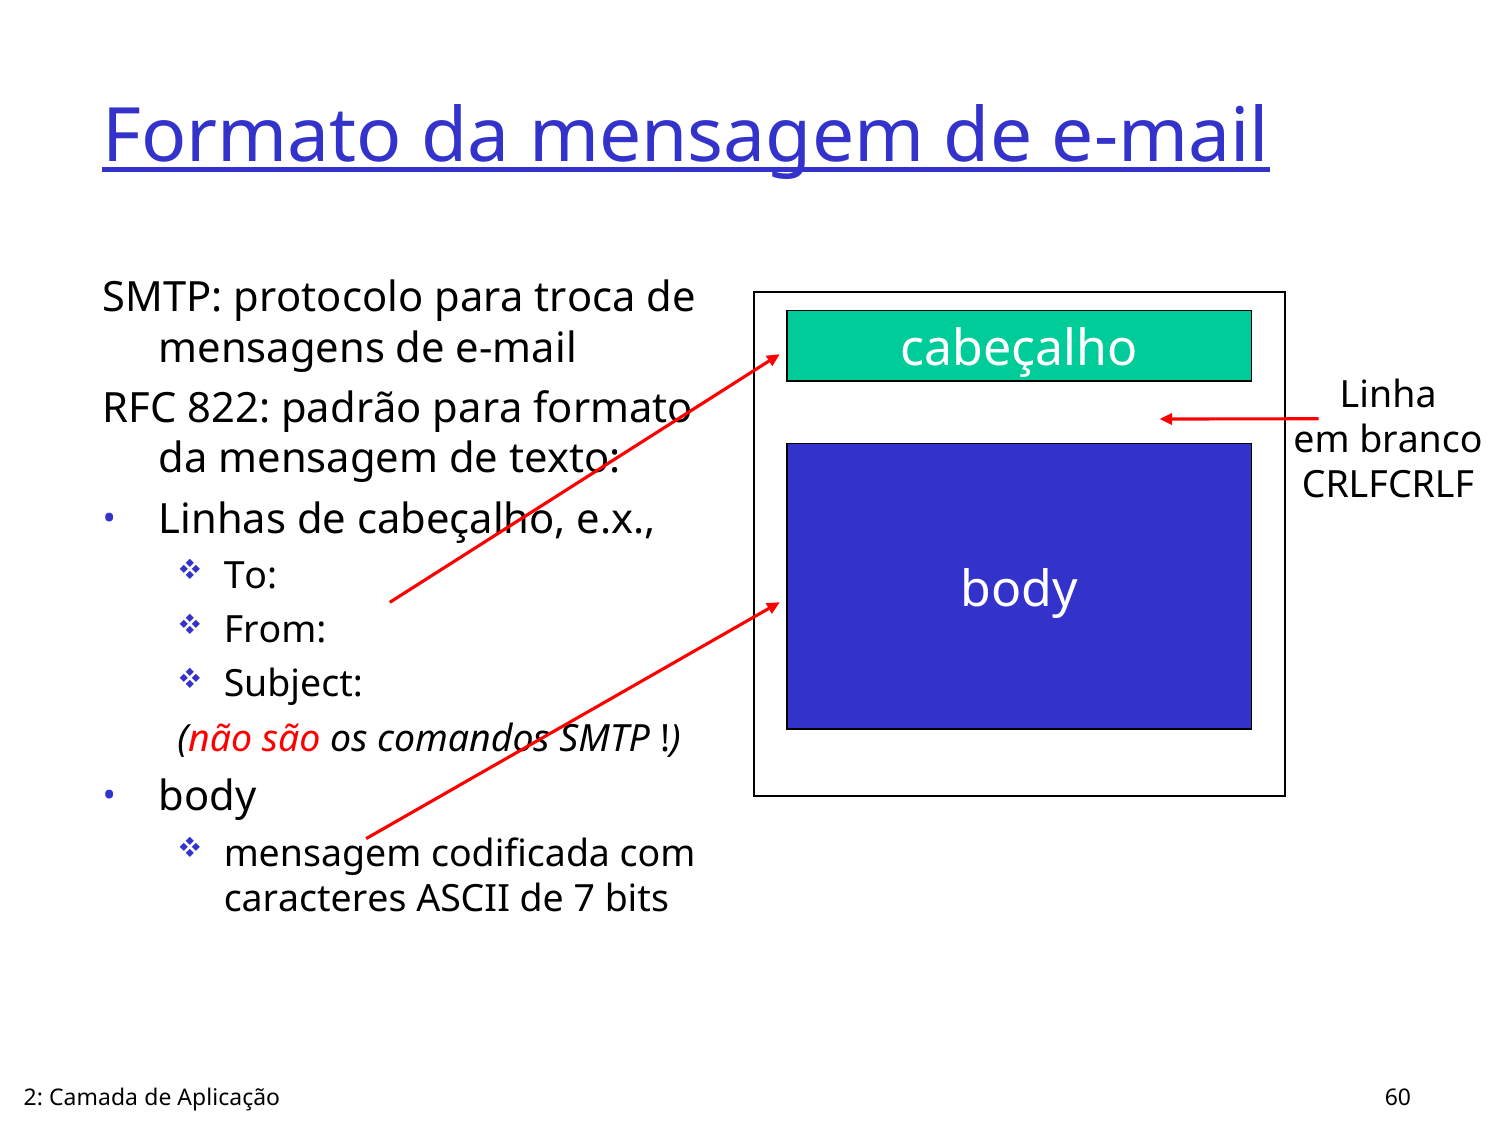

# Formato da mensagem de e-mail
SMTP: protocolo para troca de mensagens de e-mail
RFC 822: padrão para formato da mensagem de texto:
Linhas de cabeçalho, e.x.,
To:
From:
Subject:
(não são os comandos SMTP !)
body
mensagem codificada com caracteres ASCII de 7 bits
cabeçalho
Linha
em branco
CRLFCRLF
body
60